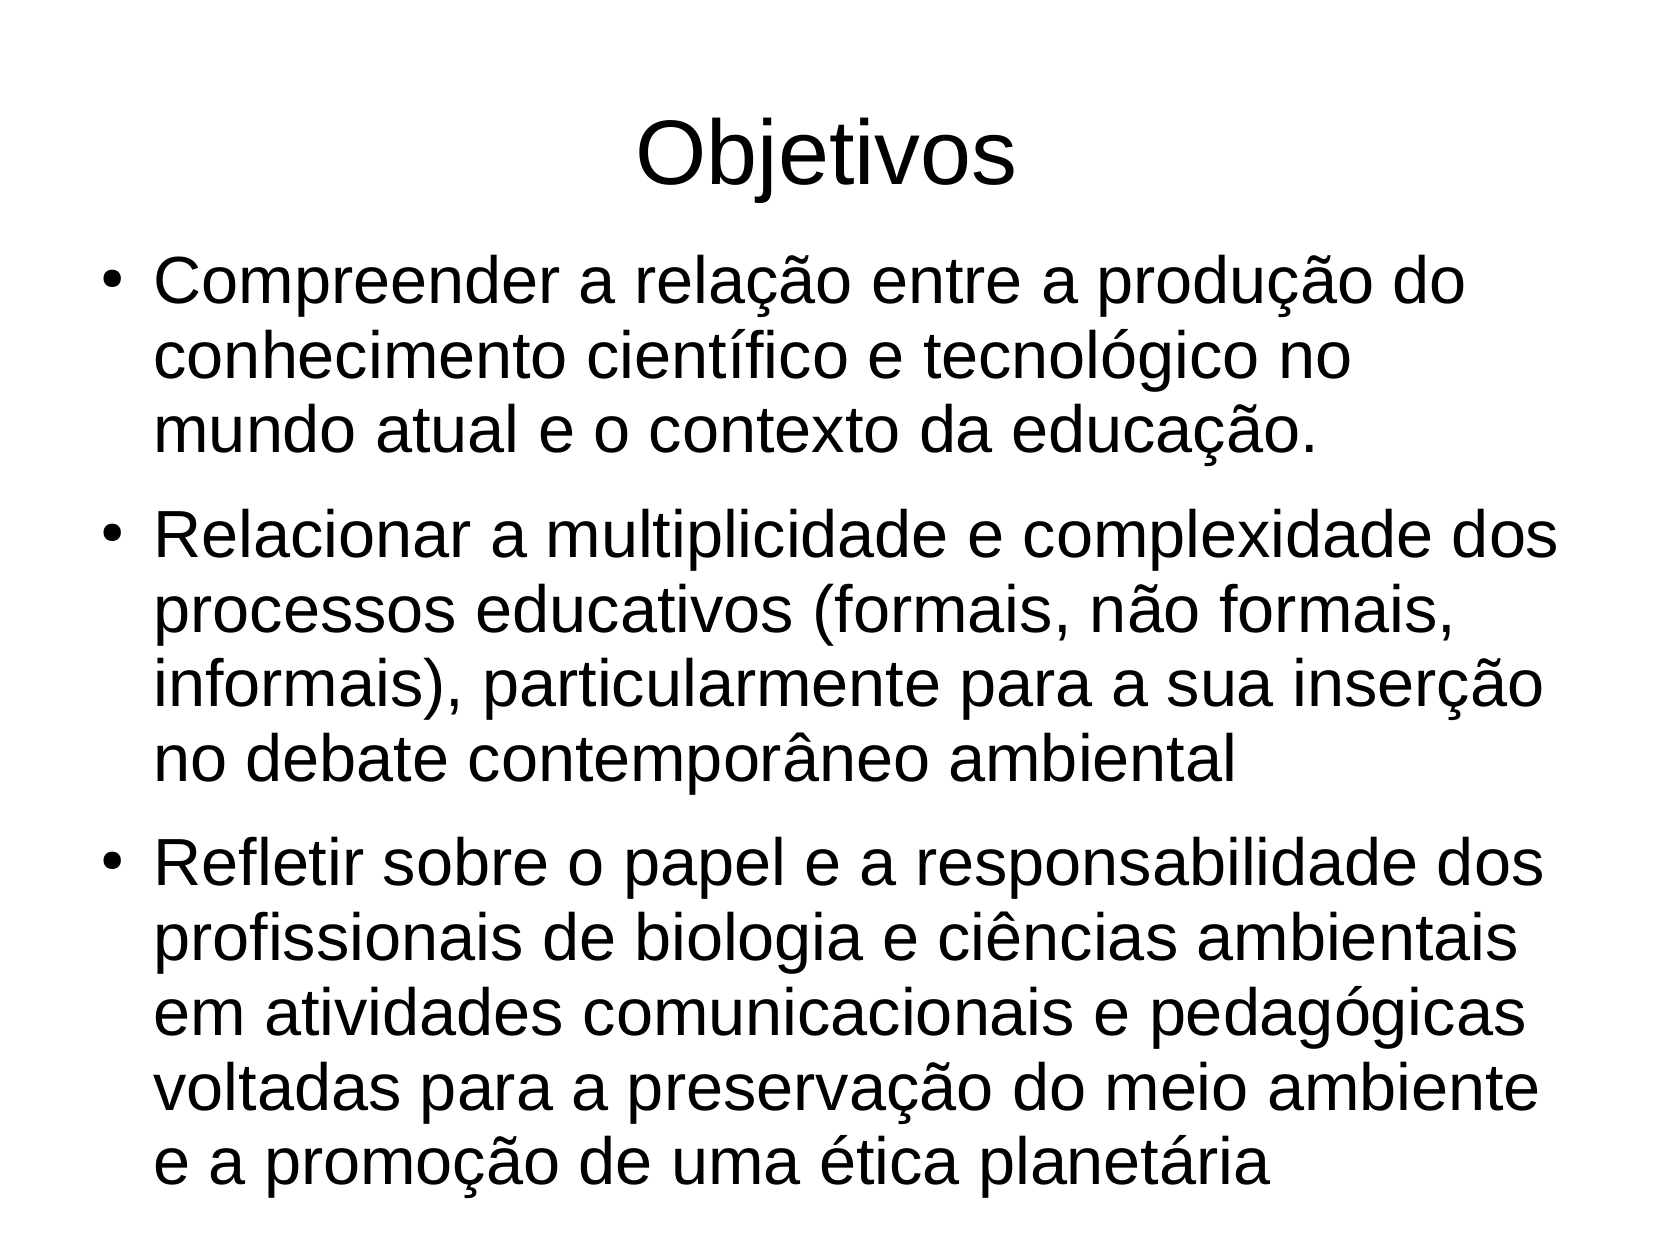

# Objetivos
Compreender a relação entre a produção do conhecimento científico e tecnológico no mundo atual e o contexto da educação.
Relacionar a multiplicidade e complexidade dos processos educativos (formais, não formais, informais), particularmente para a sua inserção no debate contemporâneo ambiental
Refletir sobre o papel e a responsabilidade dos profissionais de biologia e ciências ambientais em atividades comunicacionais e pedagógicas voltadas para a preservação do meio ambiente e a promoção de uma ética planetária